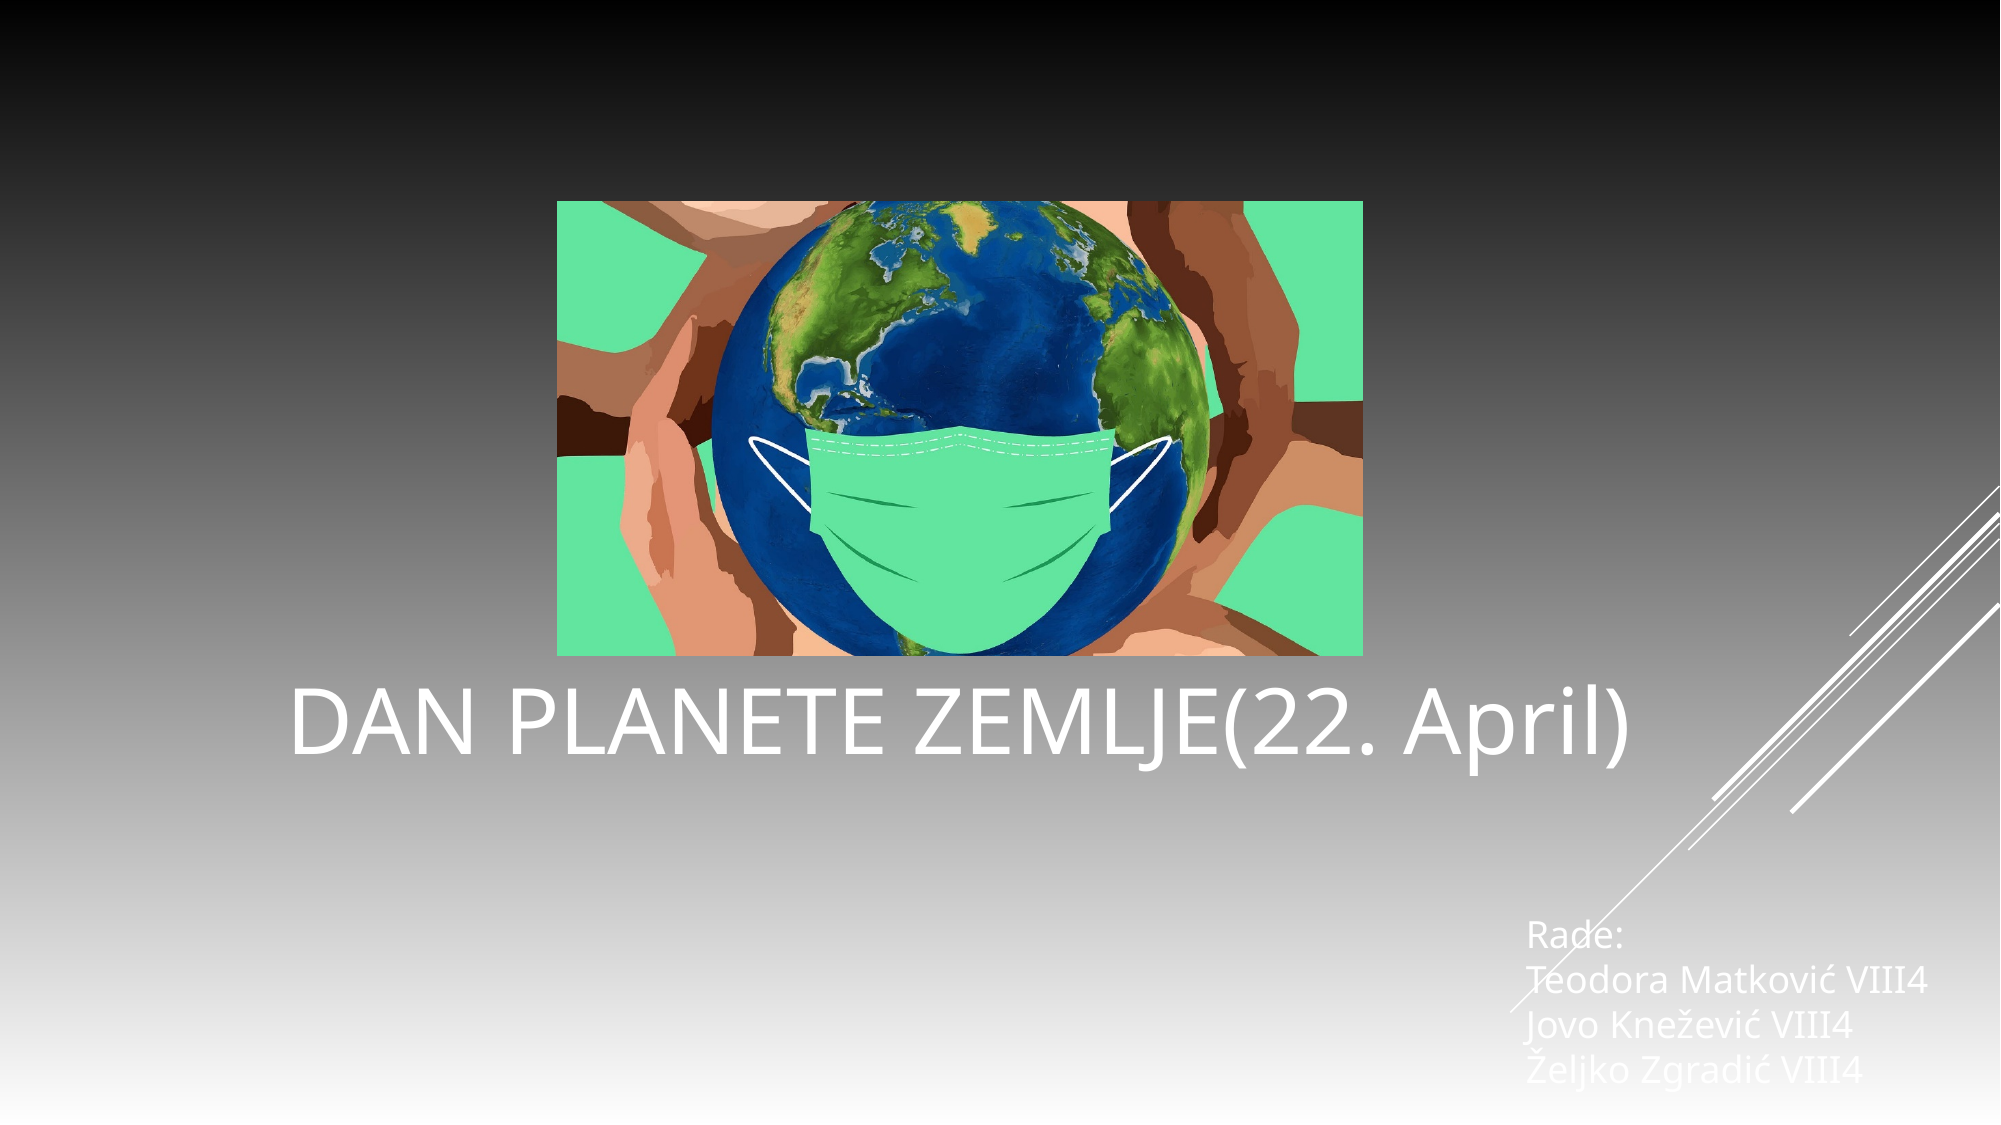

# DAN PLANETE ZEMLJE(22. April)
Rade:
Teodora Matković VIII4
Jovo Knežević VIII4
Željko Zgradić VIII4